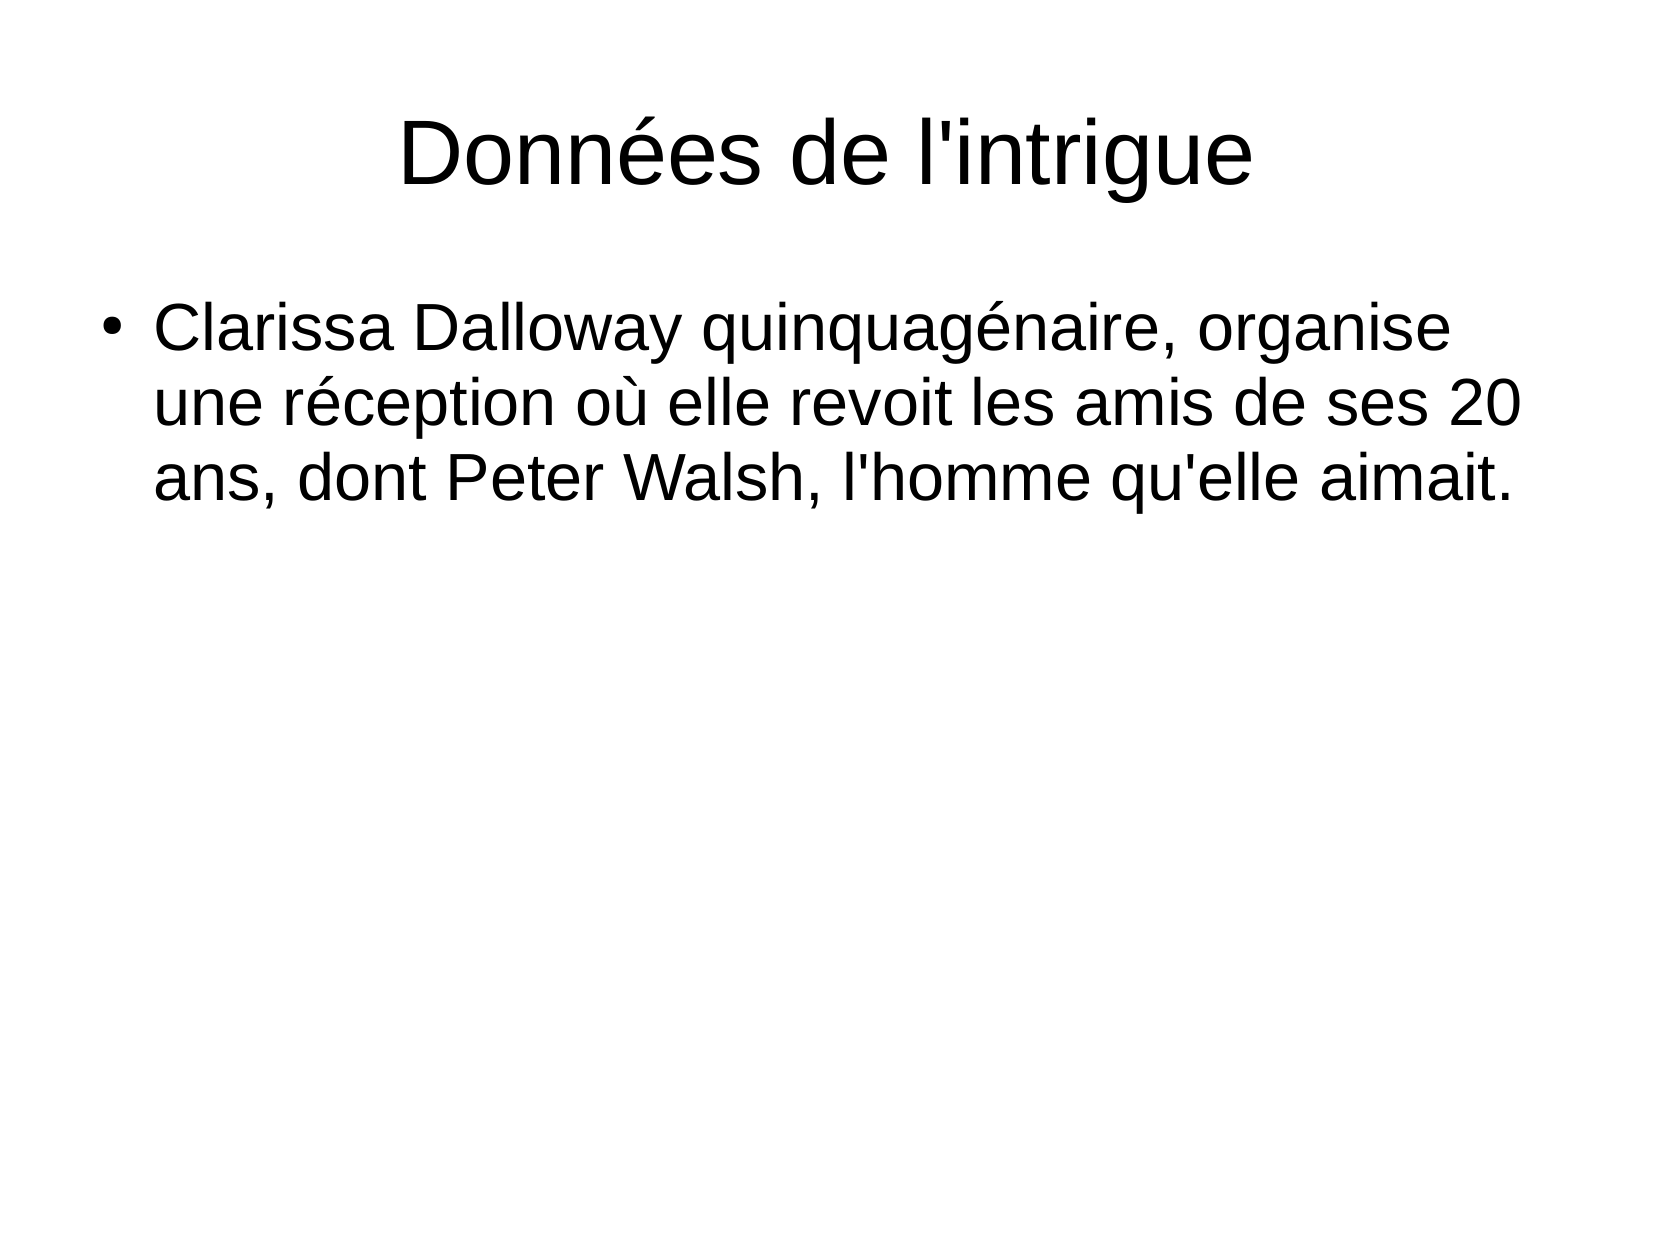

# Données de l'intrigue
Clarissa Dalloway quinquagénaire, organise une réception où elle revoit les amis de ses 20 ans, dont Peter Walsh, l'homme qu'elle aimait.